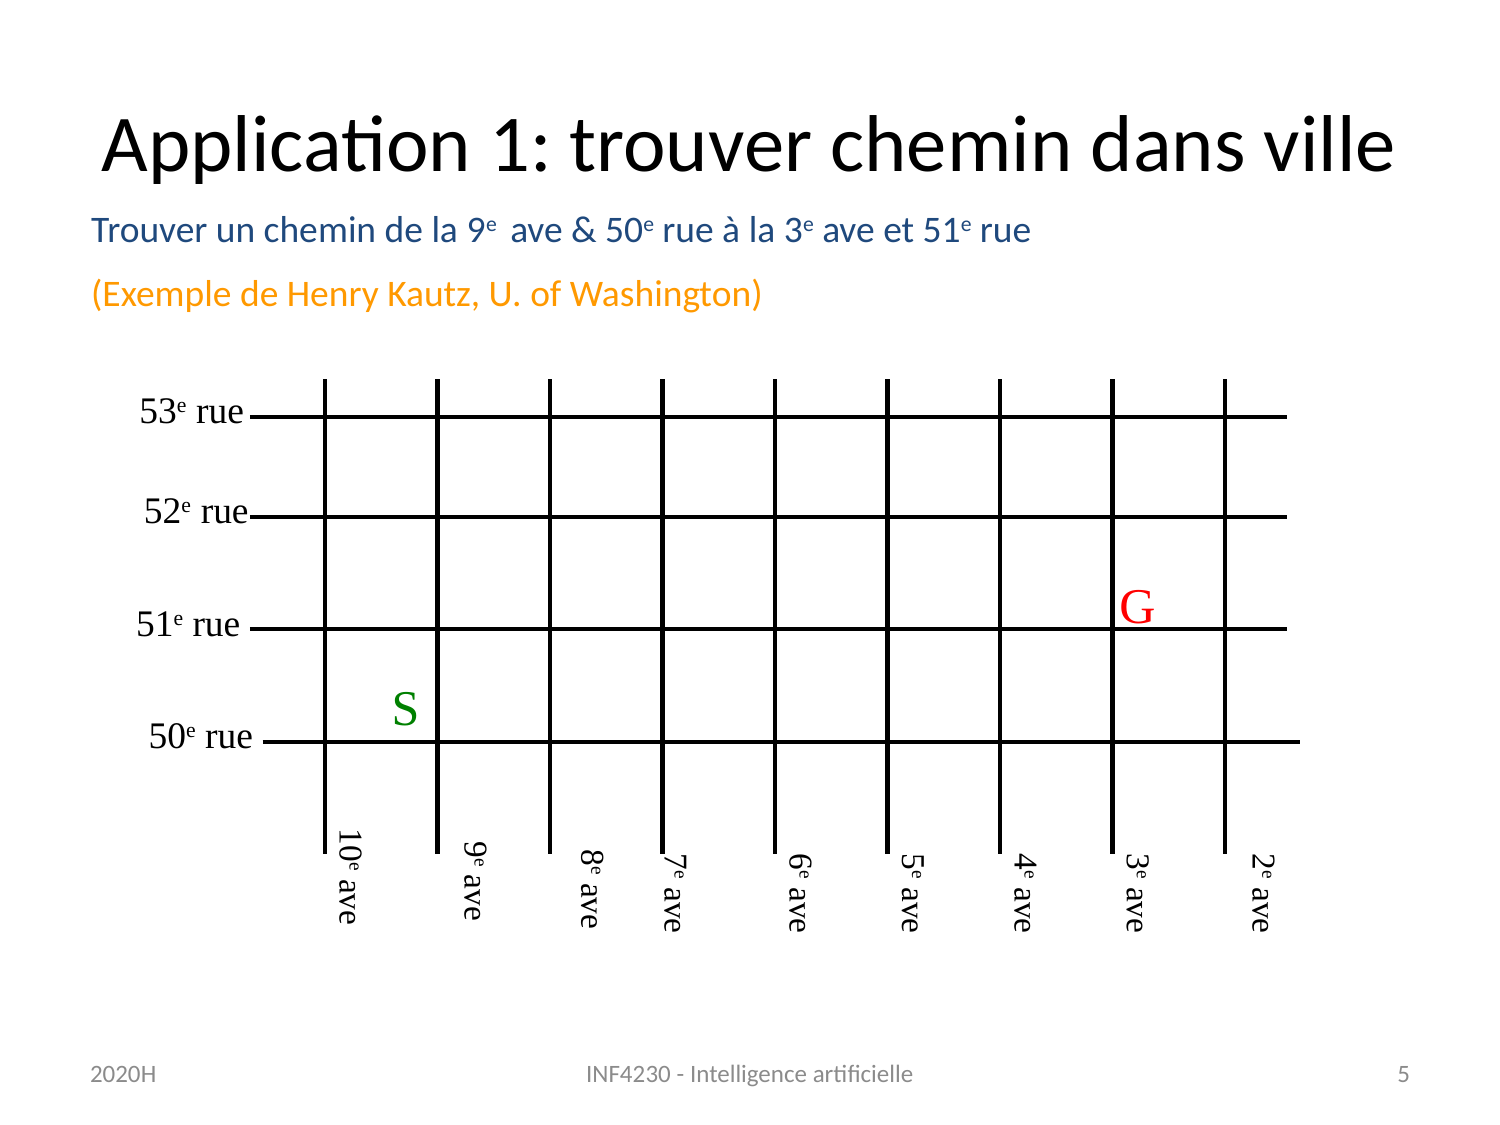

# Application 1: trouver chemin dans ville
Trouver un chemin de la 9e ave & 50e rue à la 3e ave et 51e rue
(Exemple de Henry Kautz, U. of Washington)
53e rue
52e rue
G
51e rue
S
50e rue
10e ave
9e ave
8e ave
3e ave
7e ave
6e ave
5e ave
4e ave
2e ave
2020H
INF4230 - Intelligence artificielle